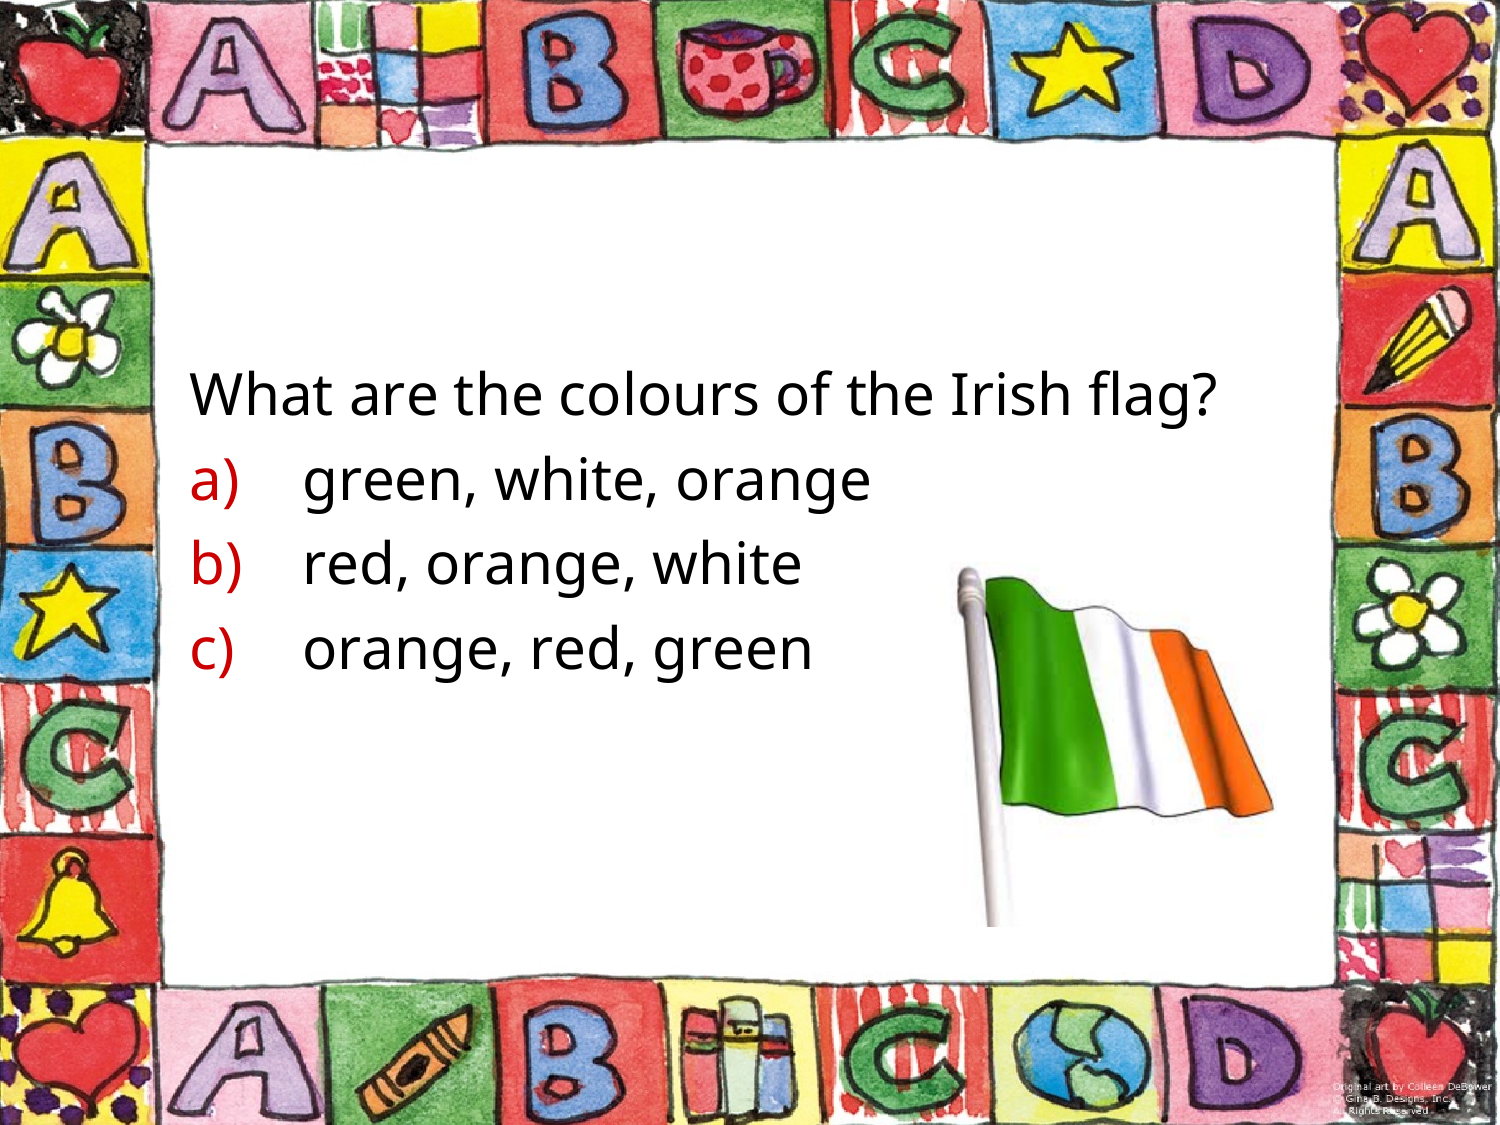

#
What are the colours of the Irish flag?
green, white, orange
red, orange, white
orange, red, green